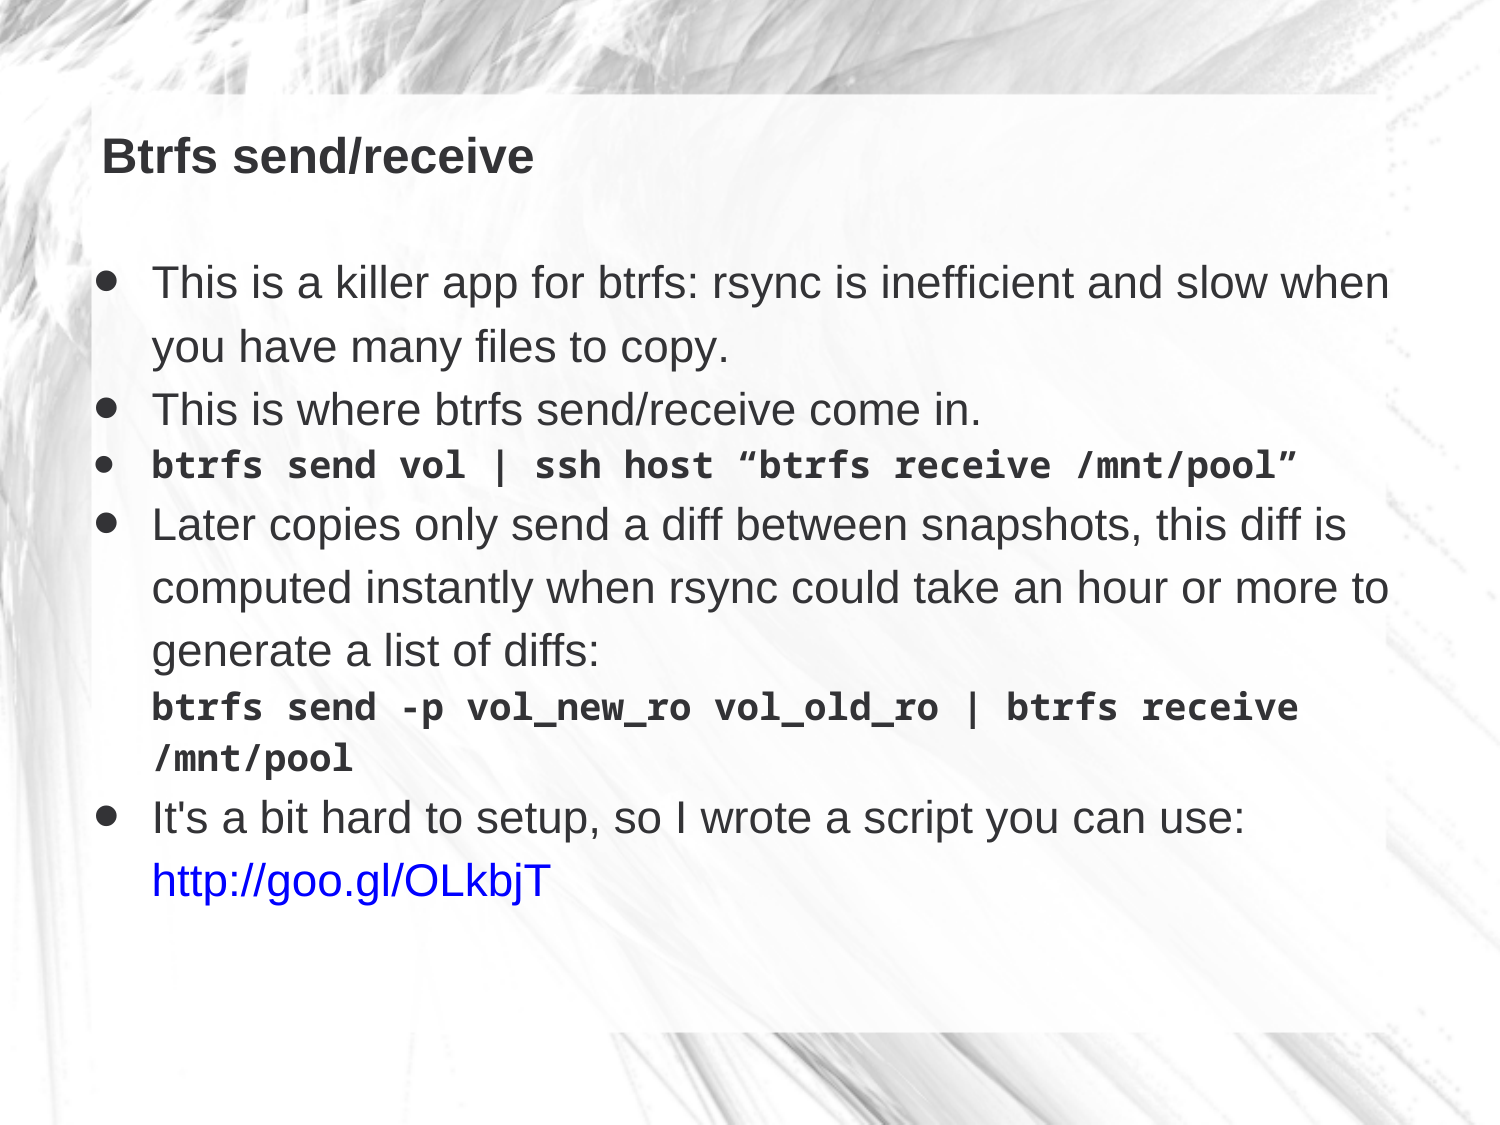

# Btrfs send/receive
This is a killer app for btrfs: rsync is inefficient and slow when you have many files to copy.
This is where btrfs send/receive come in.
btrfs send vol | ssh host “btrfs receive /mnt/pool”
Later copies only send a diff between snapshots, this diff is computed instantly when rsync could take an hour or more to generate a list of diffs:
btrfs send -p vol_new_ro vol_old_ro | btrfs receive /mnt/pool
It's a bit hard to setup, so I wrote a script you can use:
http://goo.gl/OLkbjT